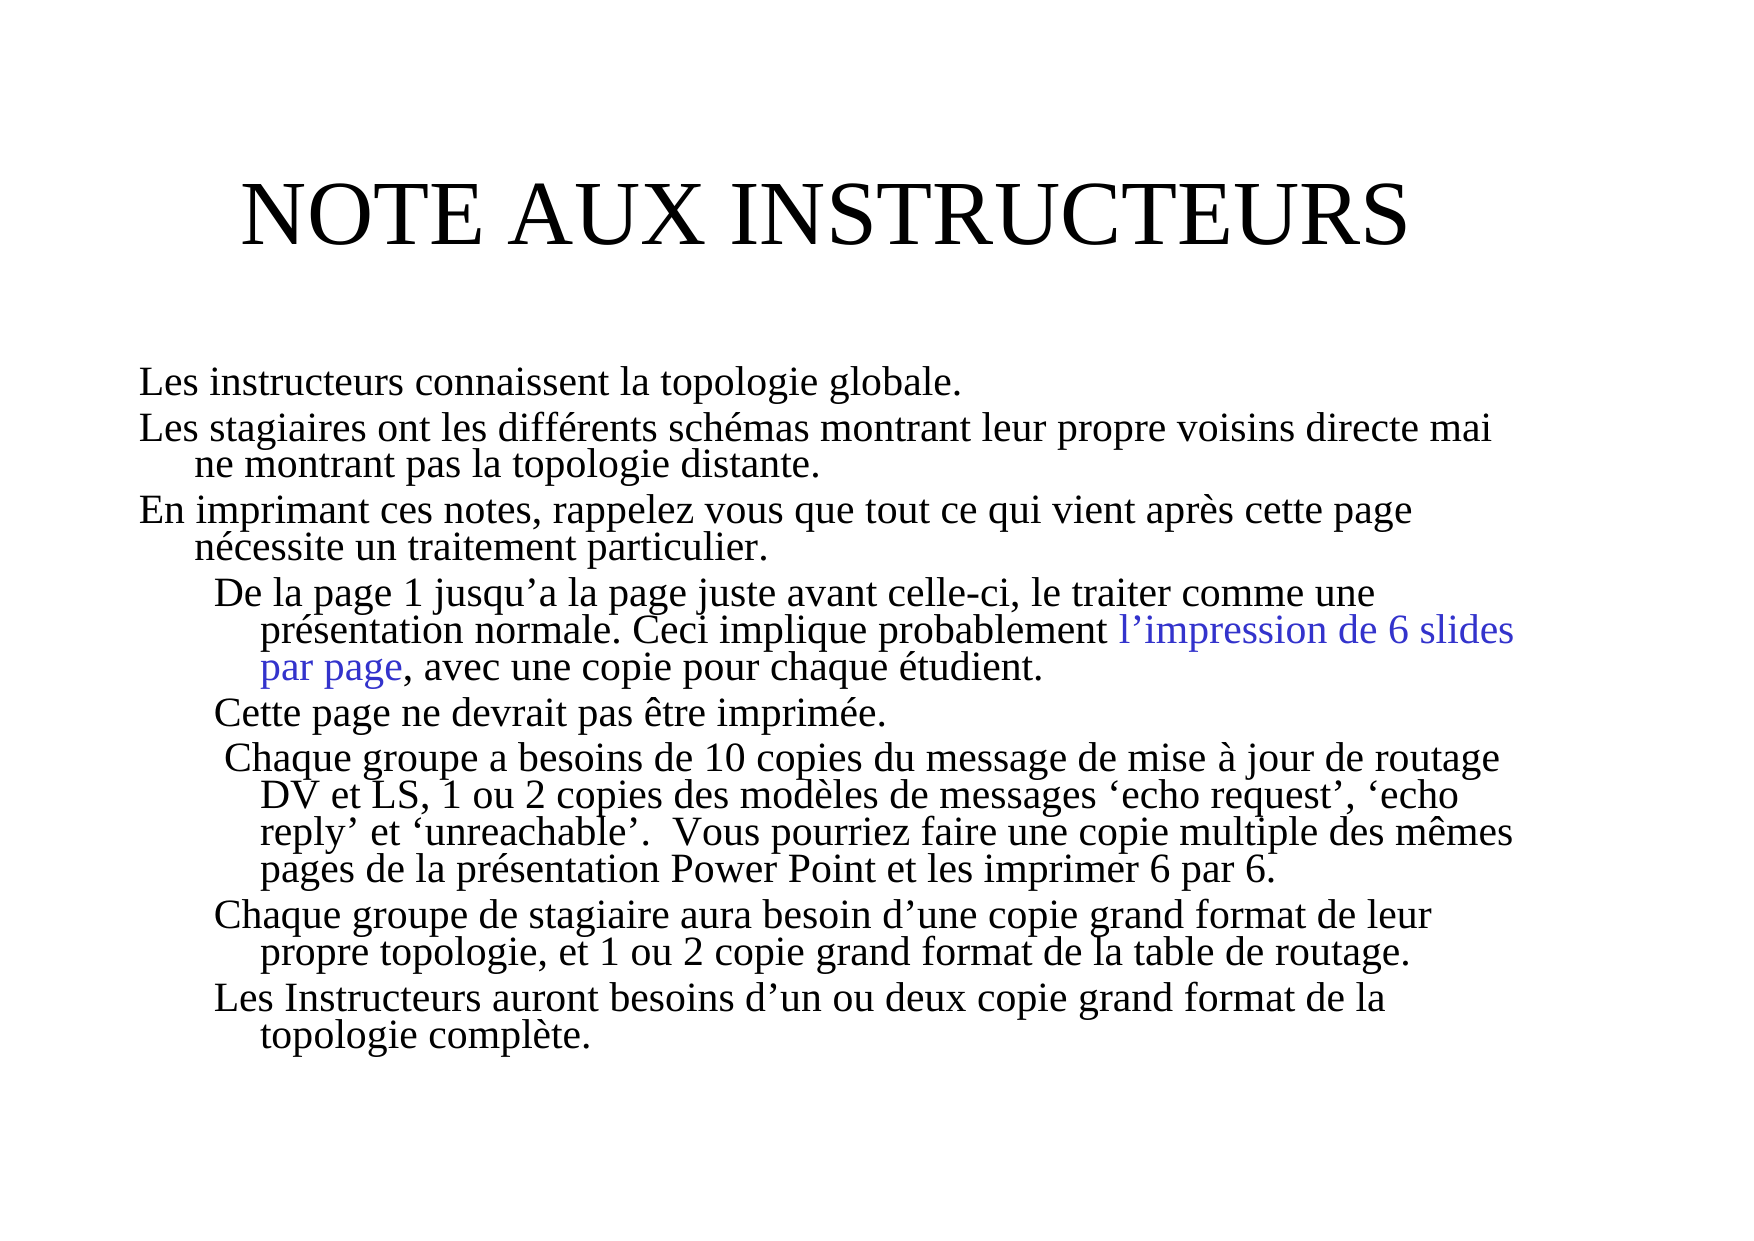

# NOTE AUX INSTRUCTEURS
Les instructeurs connaissent la topologie globale.
Les stagiaires ont les différents schémas montrant leur propre voisins directe mai ne montrant pas la topologie distante.
En imprimant ces notes, rappelez vous que tout ce qui vient après cette page nécessite un traitement particulier.
De la page 1 jusqu’a la page juste avant celle-ci, le traiter comme une présentation normale. Ceci implique probablement l’impression de 6 slides par page, avec une copie pour chaque étudient.
Cette page ne devrait pas être imprimée.
 Chaque groupe a besoins de 10 copies du message de mise à jour de routage DV et LS, 1 ou 2 copies des modèles de messages ‘echo request’, ‘echo reply’ et ‘unreachable’. Vous pourriez faire une copie multiple des mêmes pages de la présentation Power Point et les imprimer 6 par 6.
Chaque groupe de stagiaire aura besoin d’une copie grand format de leur propre topologie, et 1 ou 2 copie grand format de la table de routage.
Les Instructeurs auront besoins d’un ou deux copie grand format de la topologie complète.